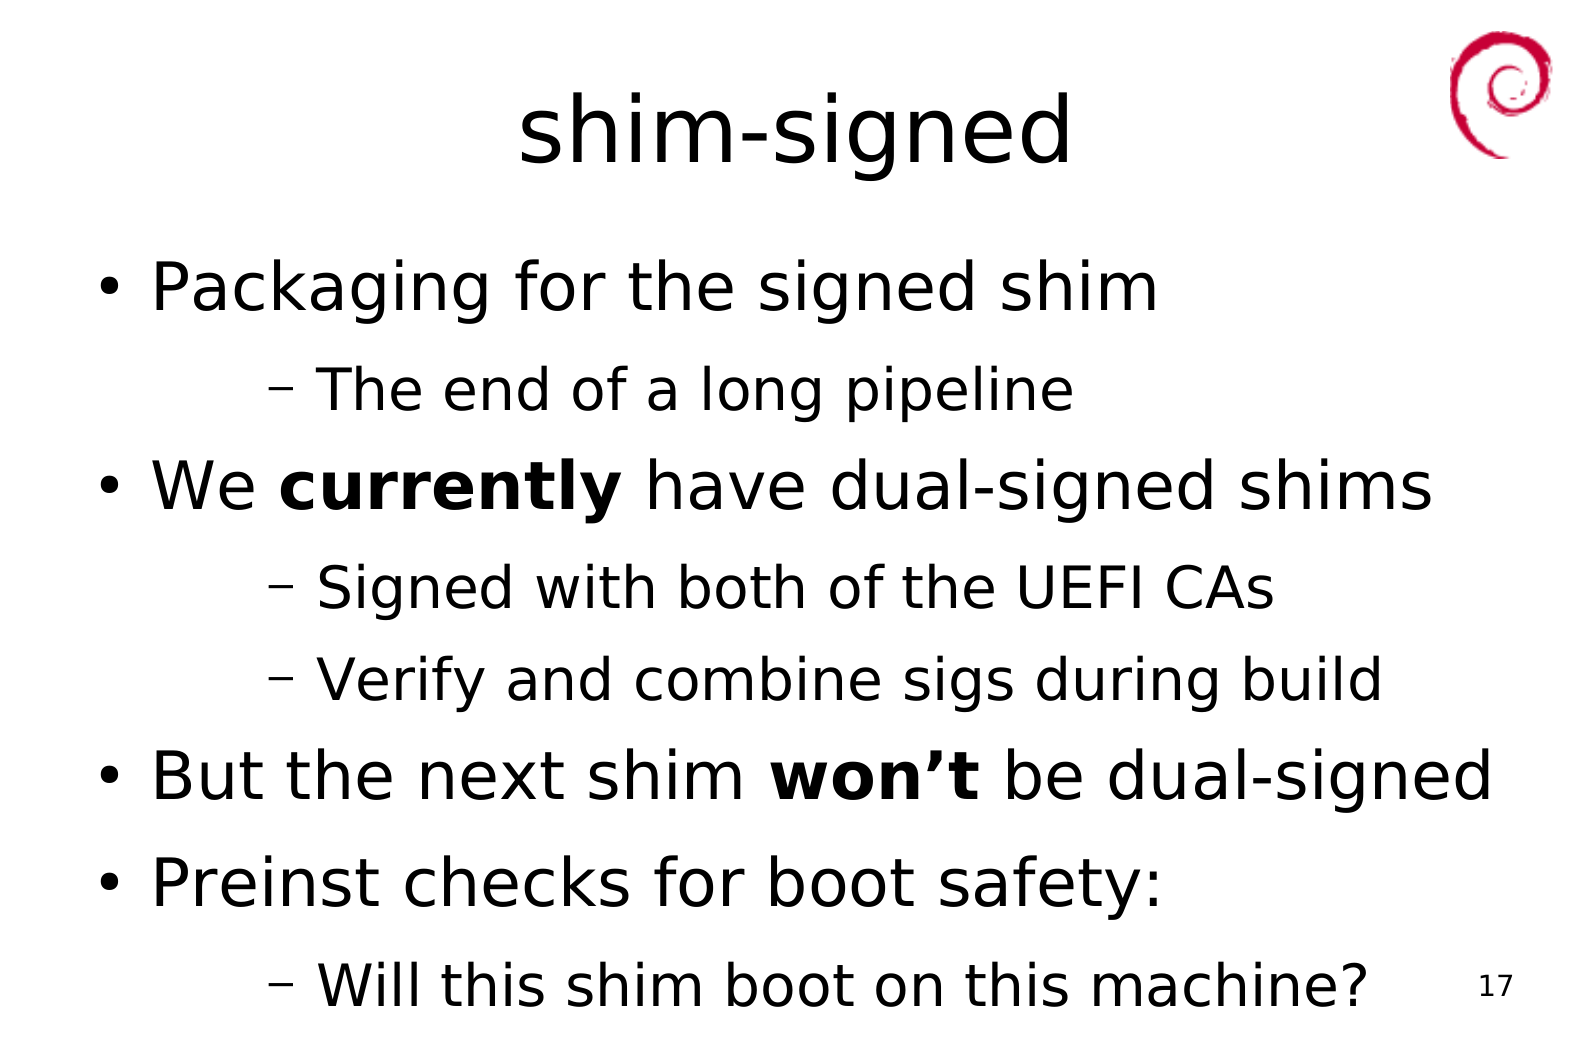

# shim-signed
Packaging for the signed shim
The end of a long pipeline
We currently have dual-signed shims
Signed with both of the UEFI CAs
Verify and combine sigs during build
But the next shim won’t be dual-signed
Preinst checks for boot safety:
Will this shim boot on this machine?
17